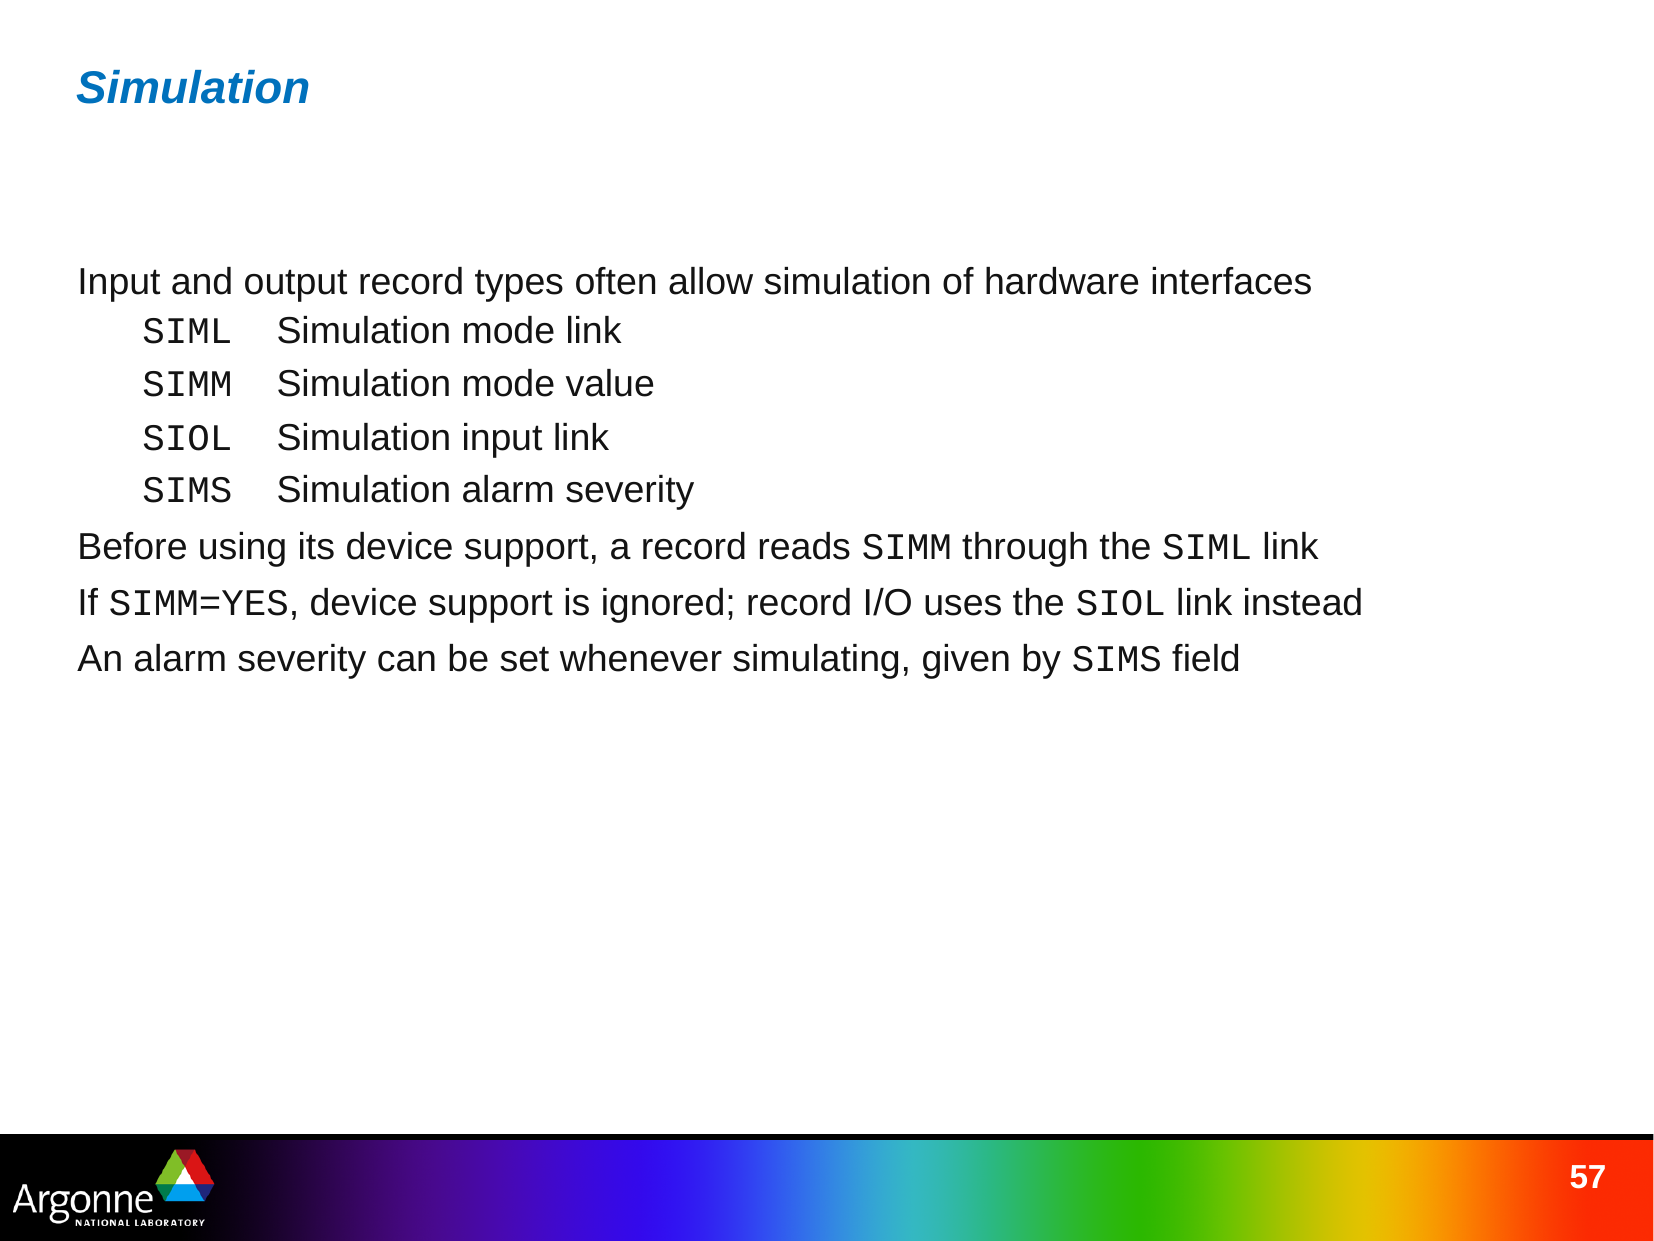

# Simulation
Input and output record types often allow simulation of hardware interfaces
SIML	Simulation mode link
SIMM	Simulation mode value
SIOL	Simulation input link
SIMS	Simulation alarm severity
Before using its device support, a record reads SIMM through the SIML link
If SIMM=YES, device support is ignored; record I/O uses the SIOL link instead
An alarm severity can be set whenever simulating, given by SIMS field
57